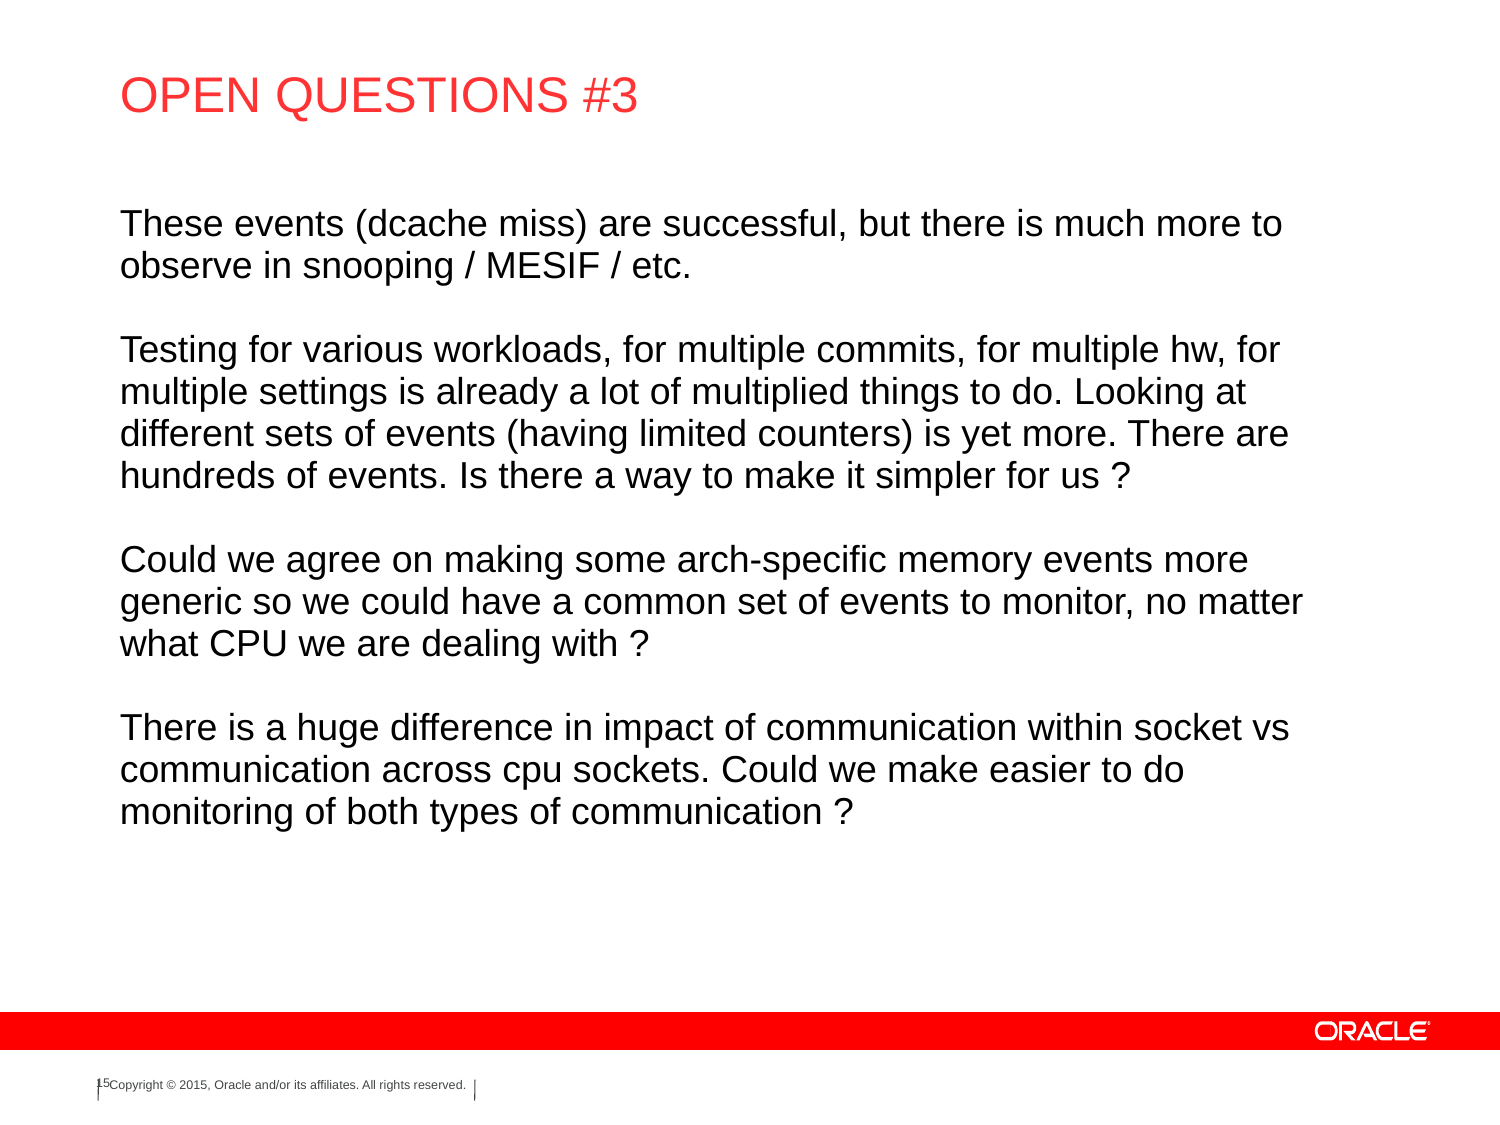

OPEN QUESTIONS #3
These events (dcache miss) are successful, but there is much more to observe in snooping / MESIF / etc.
Testing for various workloads, for multiple commits, for multiple hw, for multiple settings is already a lot of multiplied things to do. Looking at different sets of events (having limited counters) is yet more. There are hundreds of events. Is there a way to make it simpler for us ?
Could we agree on making some arch-specific memory events more generic so we could have a common set of events to monitor, no matter what CPU we are dealing with ?
There is a huge difference in impact of communication within socket vs communication across cpu sockets. Could we make easier to do monitoring of both types of communication ?